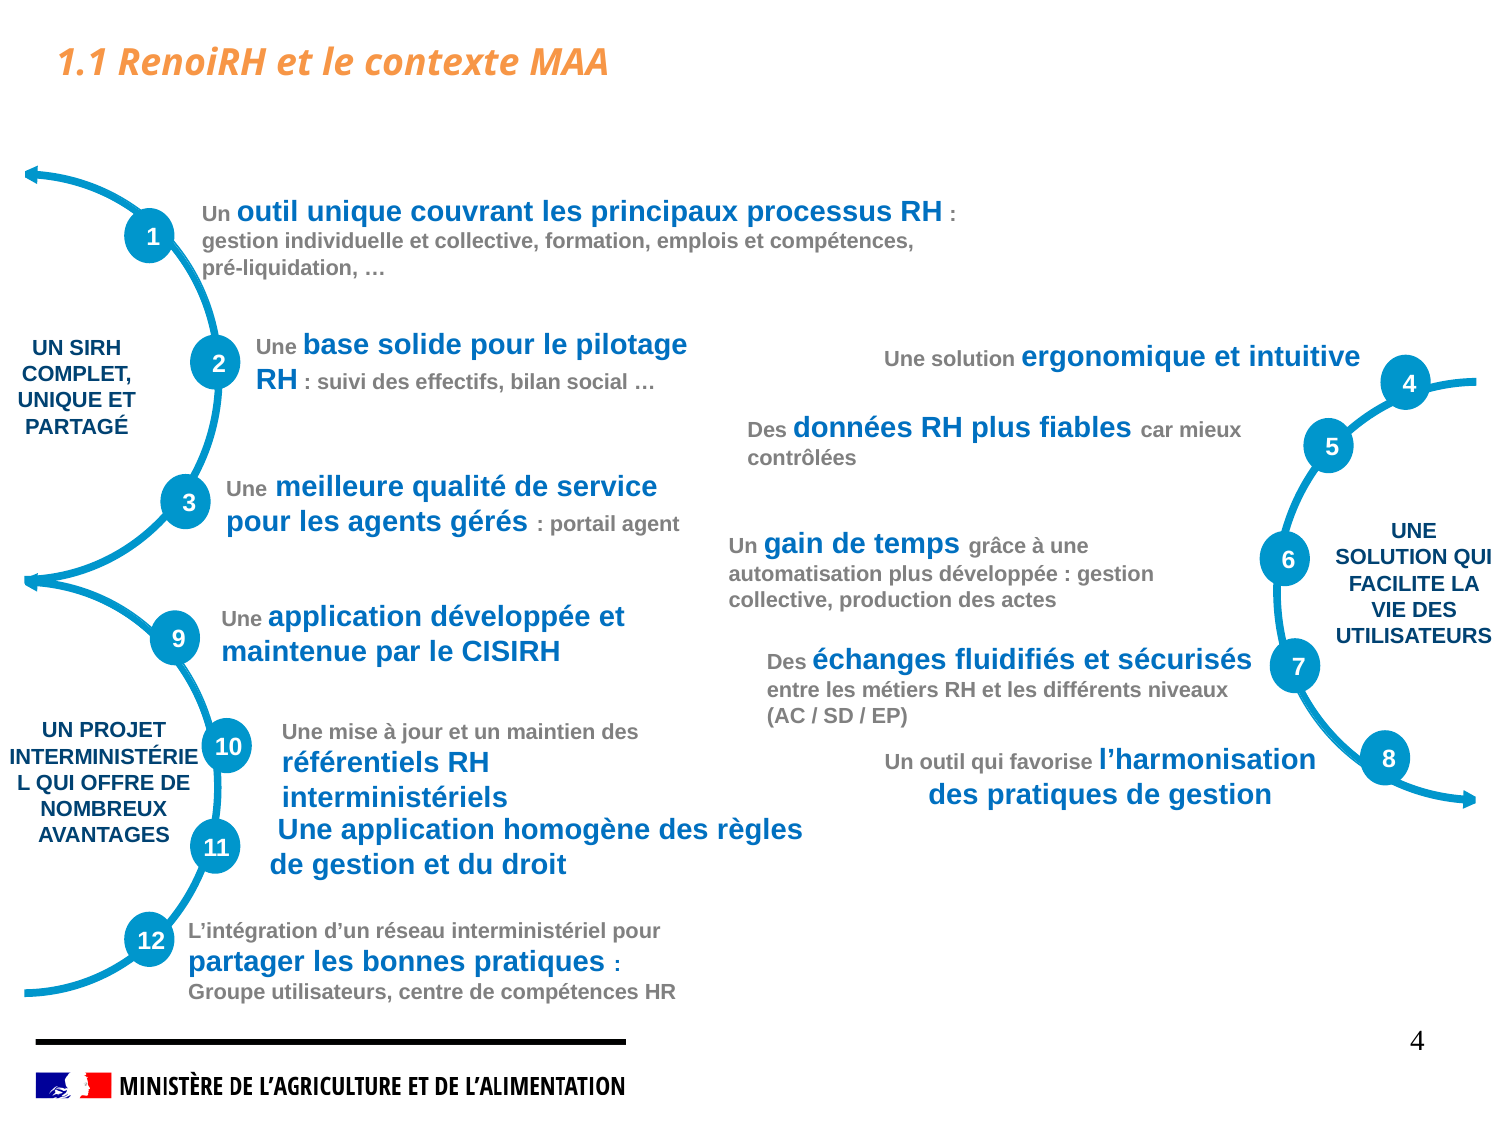

1.1 RenoiRH et le contexte MAA
Un outil unique couvrant les principaux processus RH : gestion individuelle et collective, formation, emplois et compétences, pré-liquidation, …
1
Une base solide pour le pilotage RH : suivi des effectifs, bilan social …
UN SIRH COMPLET, UNIQUE ET PARTAGÉ
Une solution ergonomique et intuitive
2
4
Des données RH plus fiables car mieux contrôlées
5
Une meilleure qualité de service pour les agents gérés : portail agent
3
UNE SOLUTION QUI FACILITE LA VIE DES UTILISATEURS
Un gain de temps grâce à une automatisation plus développée : gestion collective, production des actes
6
Une application développée et maintenue par le CISIRH
9
Des échanges fluidifiés et sécurisés entre les métiers RH et les différents niveaux (AC / SD / EP)
7
UN PROJET INTERMINISTÉRIEL QUI OFFRE DE NOMBREUX AVANTAGES
Une mise à jour et un maintien des référentiels RH interministériels
10
8
Un outil qui favorise l’harmonisation des pratiques de gestion
 Une application homogène des règles de gestion et du droit
11
L’intégration d’un réseau interministériel pour partager les bonnes pratiques : Groupe utilisateurs, centre de compétences HR
12